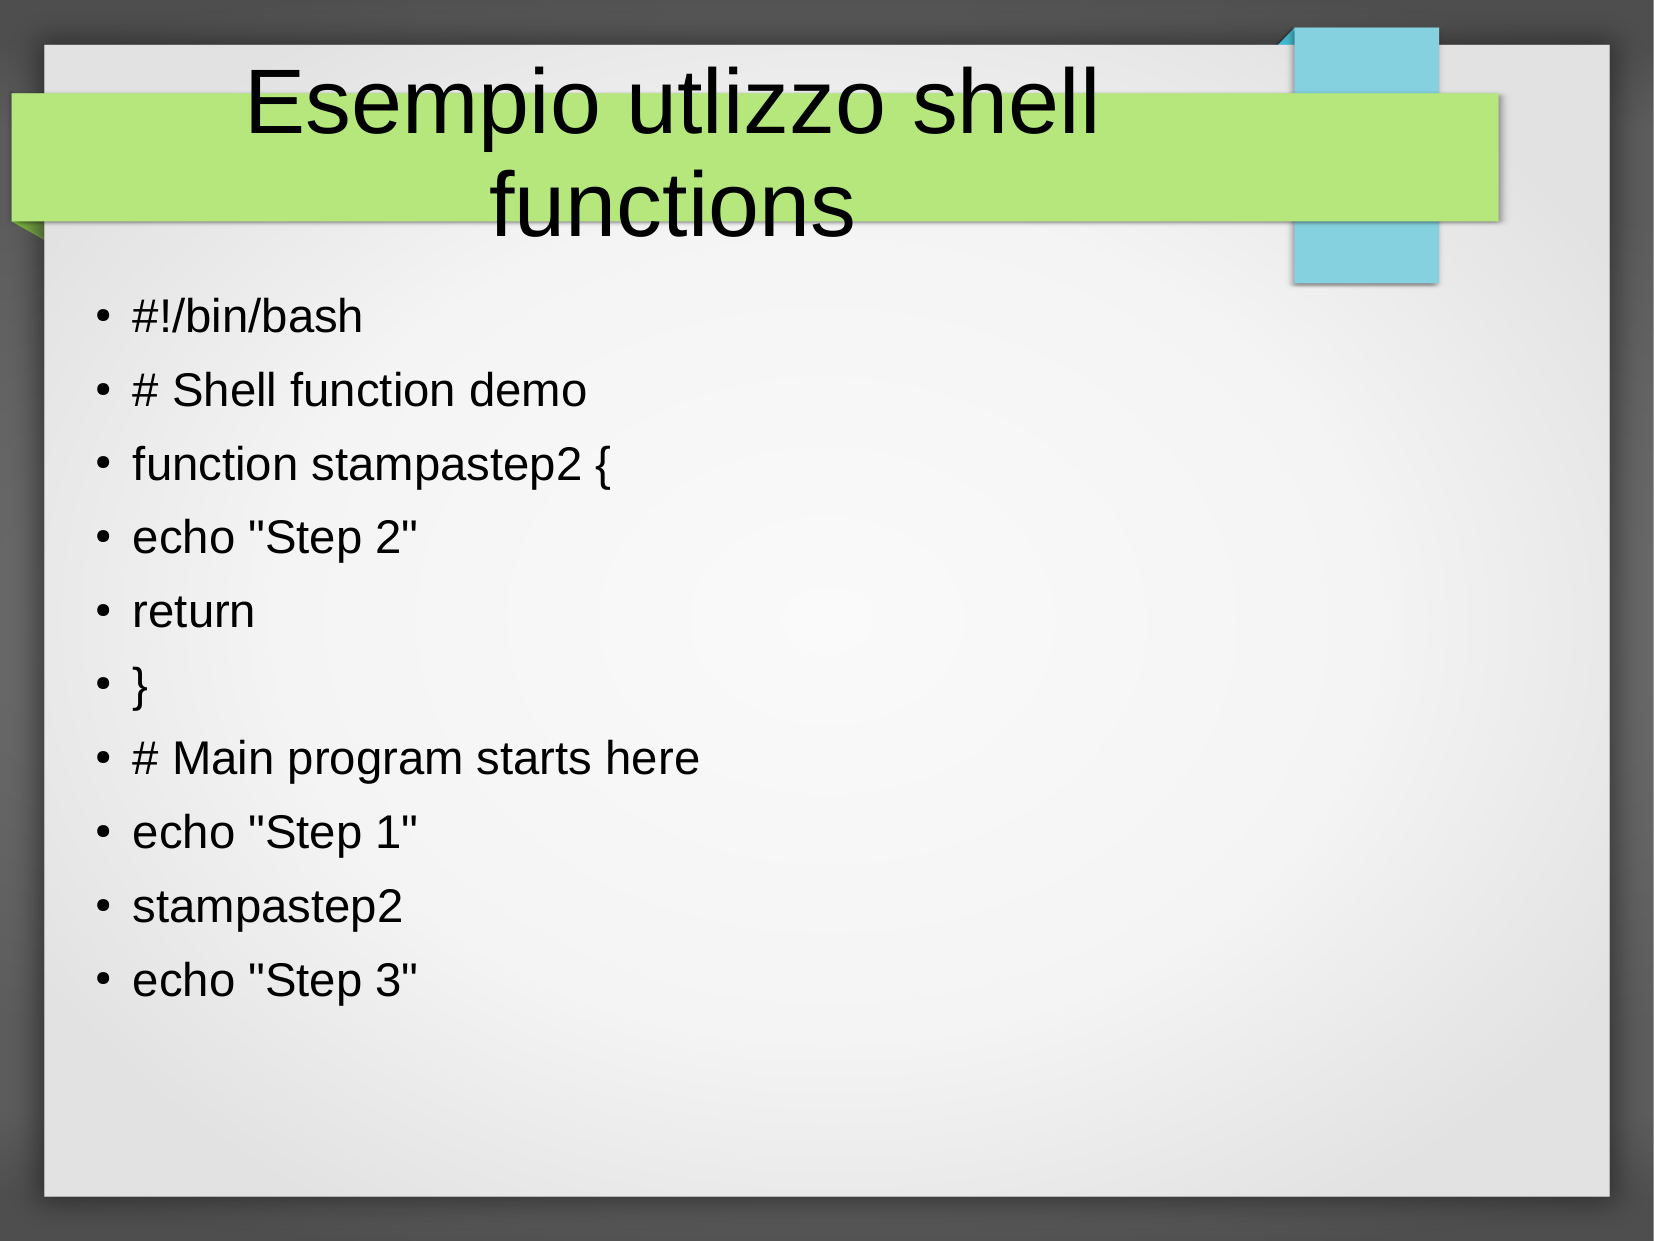

# Esempio utlizzo shell functions
#!/bin/bash
# Shell function demo
function stampastep2 {
echo "Step 2"
return
}
# Main program starts here
echo "Step 1"
stampastep2
echo "Step 3"